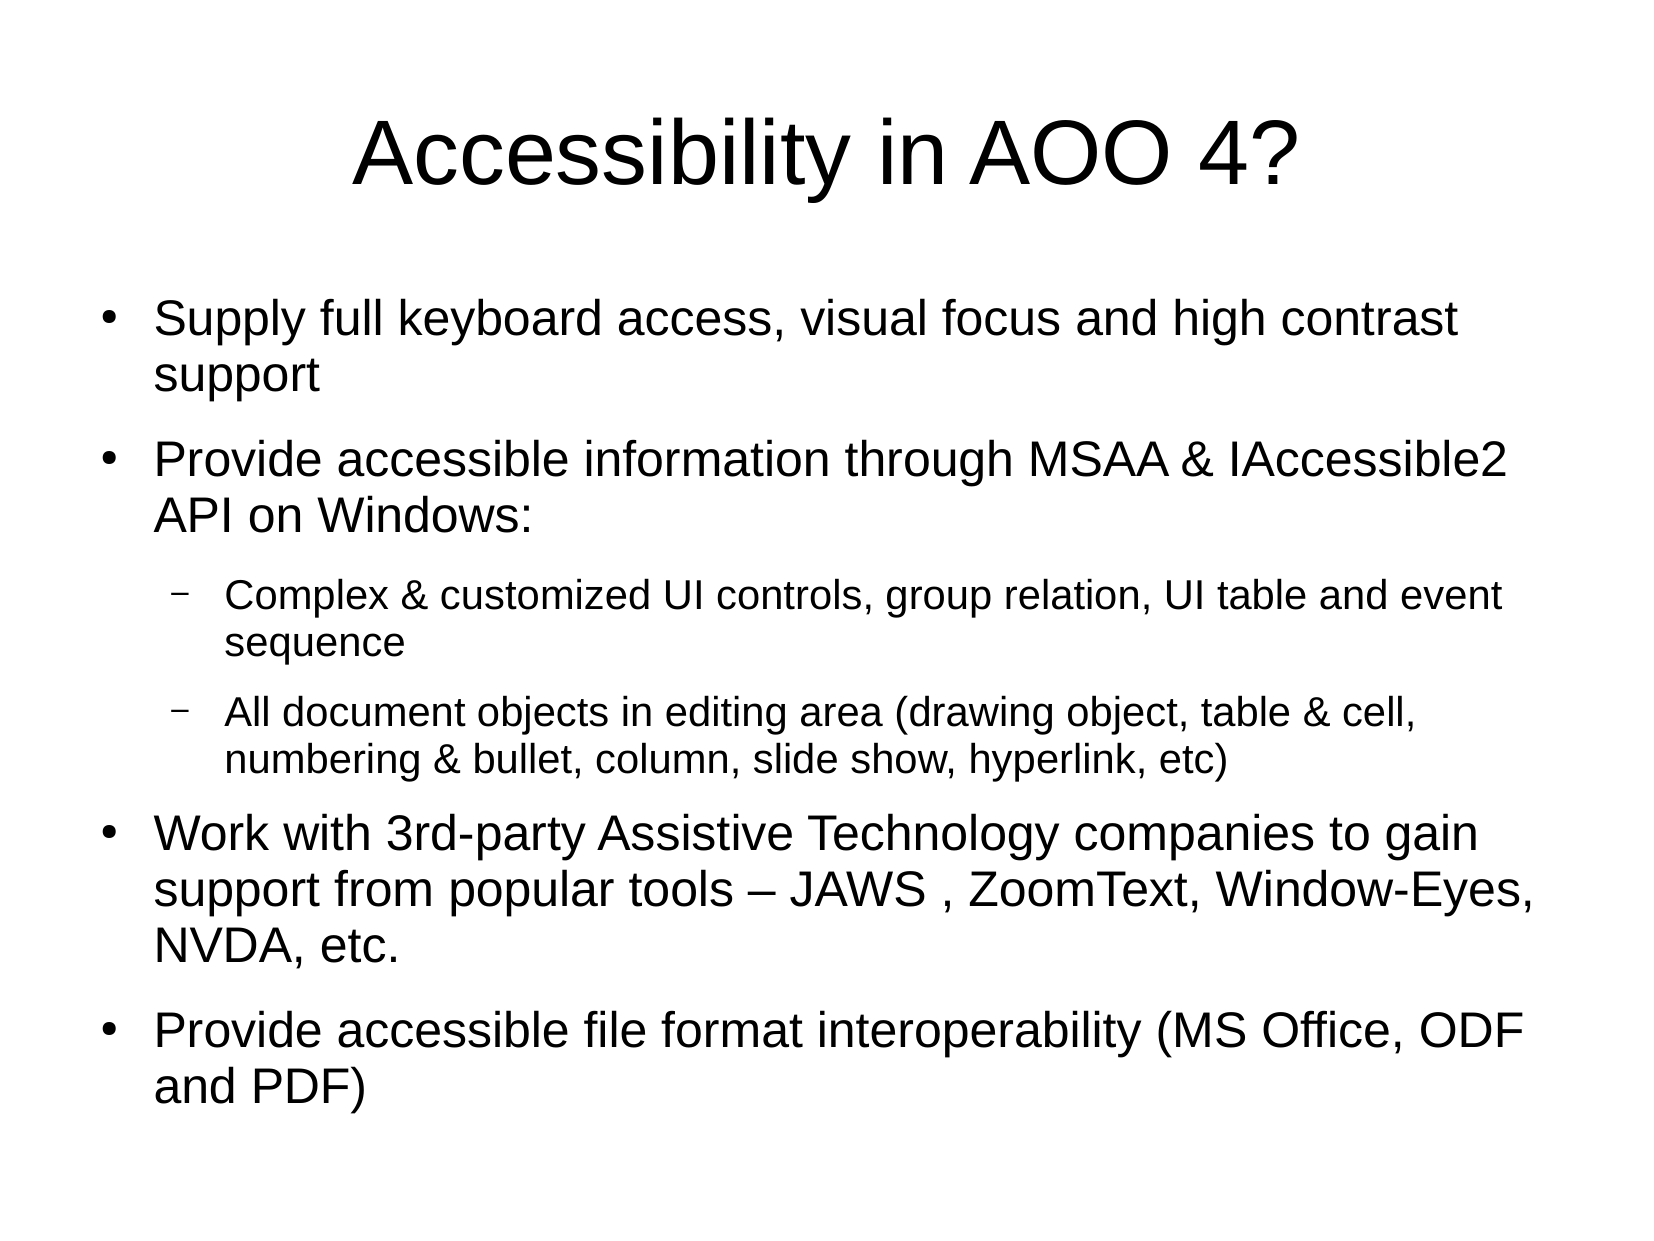

# Accessibility in AOO 4?
Supply full keyboard access, visual focus and high contrast support
Provide accessible information through MSAA & IAccessible2 API on Windows:
Complex & customized UI controls, group relation, UI table and event sequence
All document objects in editing area (drawing object, table & cell, numbering & bullet, column, slide show, hyperlink, etc)
Work with 3rd-party Assistive Technology companies to gain support from popular tools – JAWS , ZoomText, Window-Eyes, NVDA, etc.
Provide accessible file format interoperability (MS Office, ODF and PDF)